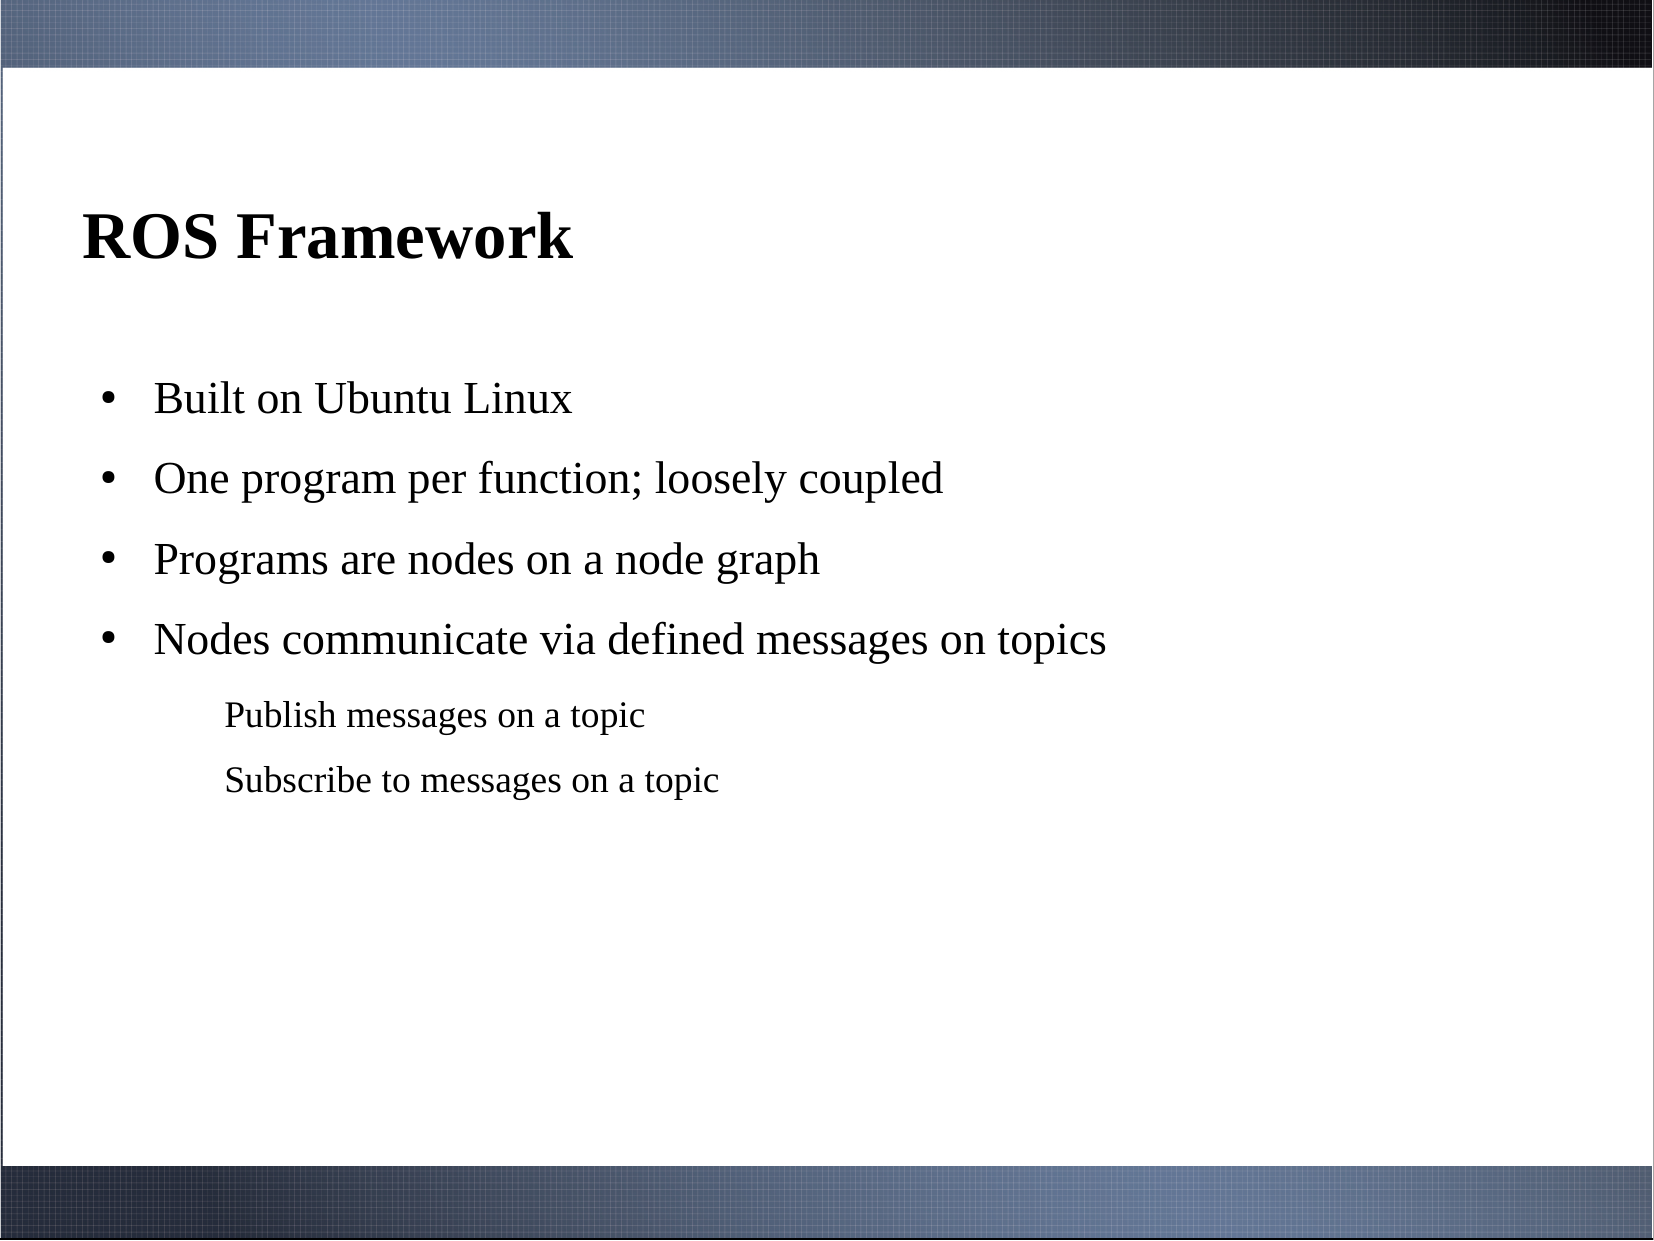

# ROS Framework
Built on Ubuntu Linux
One program per function; loosely coupled
Programs are nodes on a node graph
Nodes communicate via defined messages on topics
Publish messages on a topic
Subscribe to messages on a topic